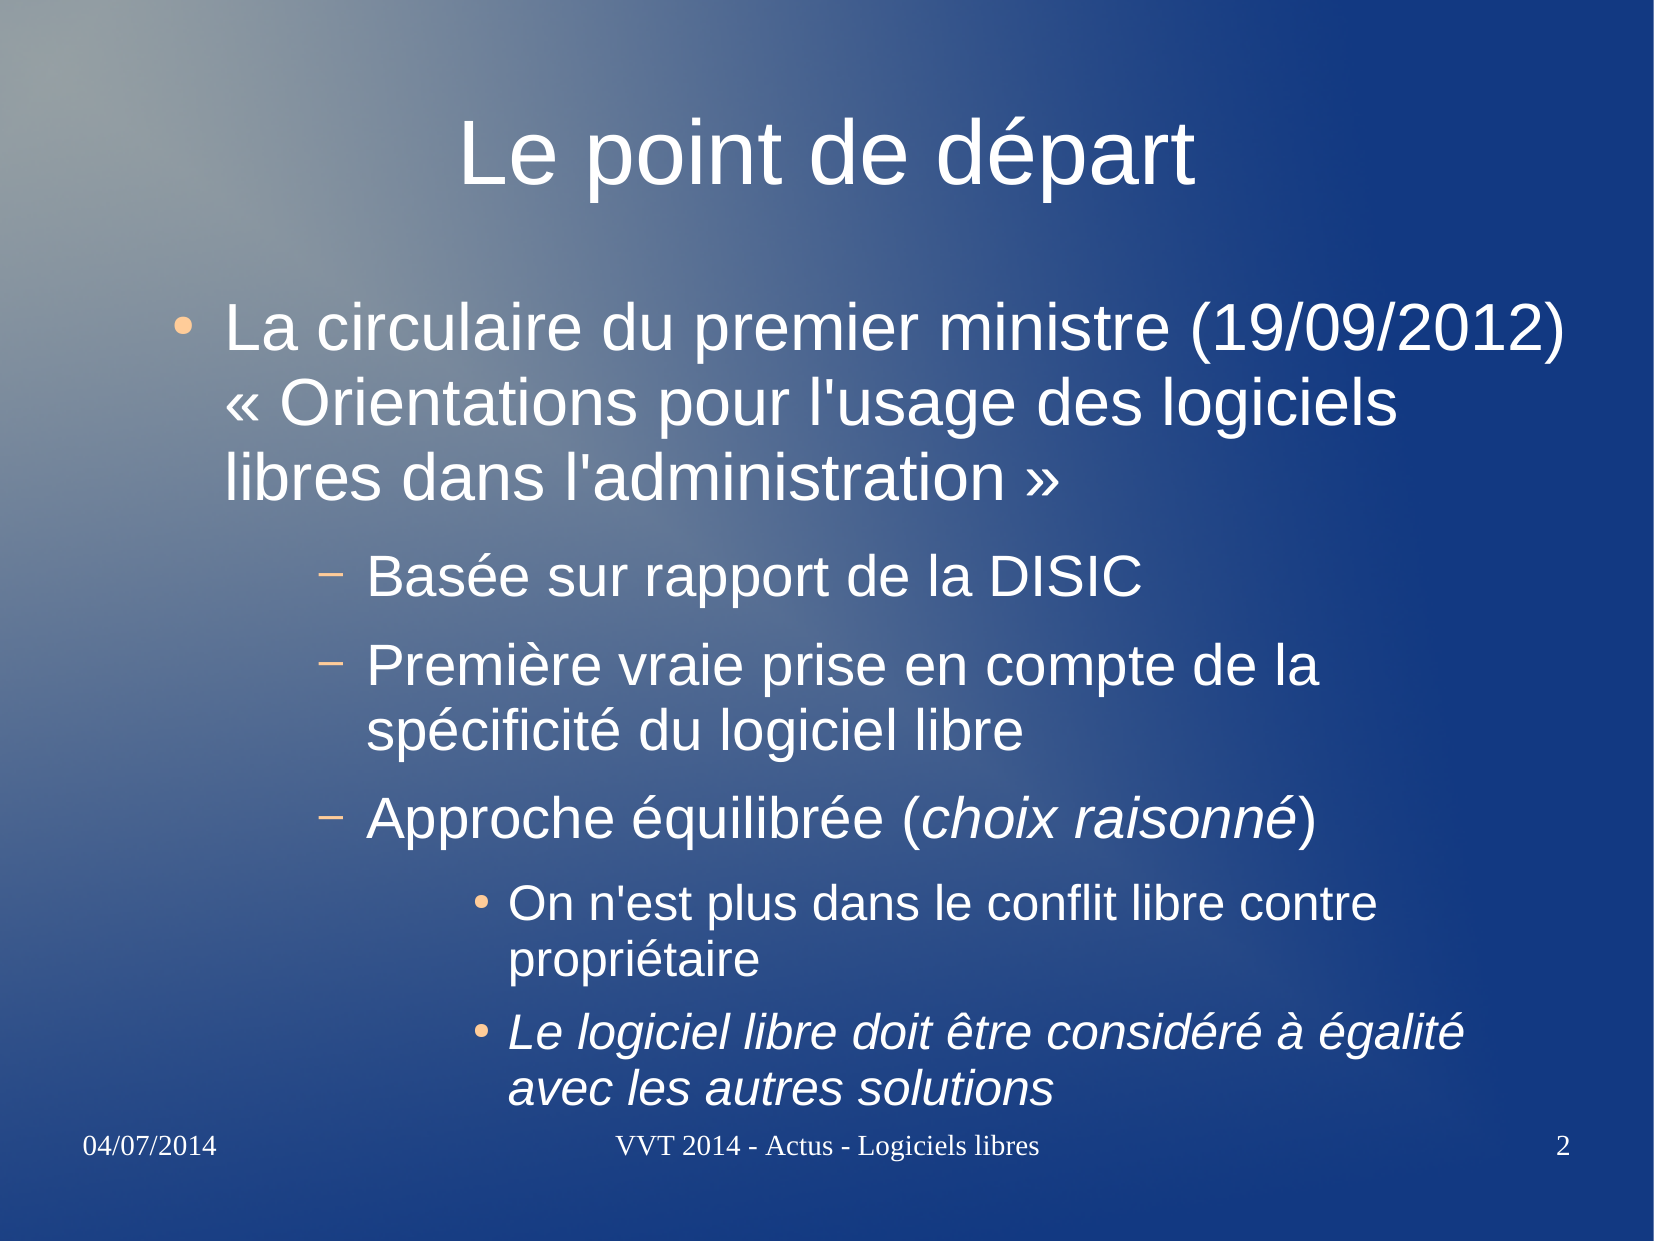

# Le point de départ
La circulaire du premier ministre (19/09/2012)
« Orientations pour l'usage des logiciels libres dans l'administration »
Basée sur rapport de la DISIC
Première vraie prise en compte de la spécificité du logiciel libre
Approche équilibrée (choix raisonné)
On n'est plus dans le conflit libre contre propriétaire
Le logiciel libre doit être considéré à égalité avec les autres solutions
04/07/2014
VVT 2014 - Actus - Logiciels libres
2